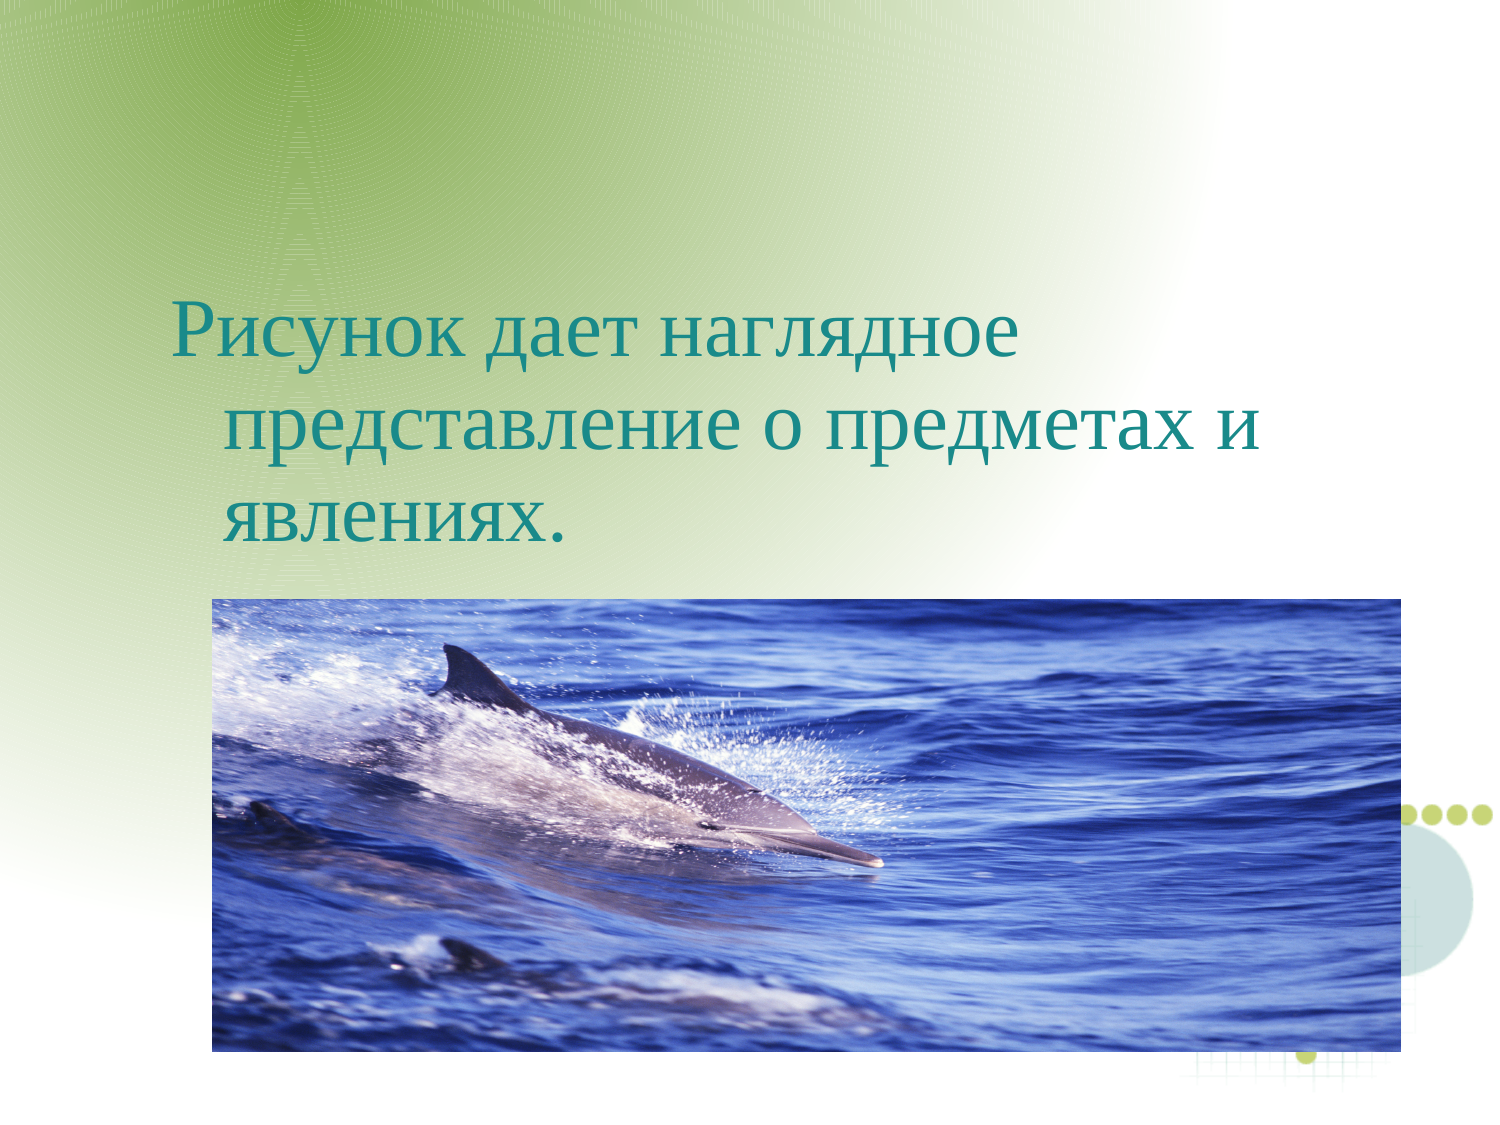

# Рисунок дает наглядное представление о предметах и явлениях.